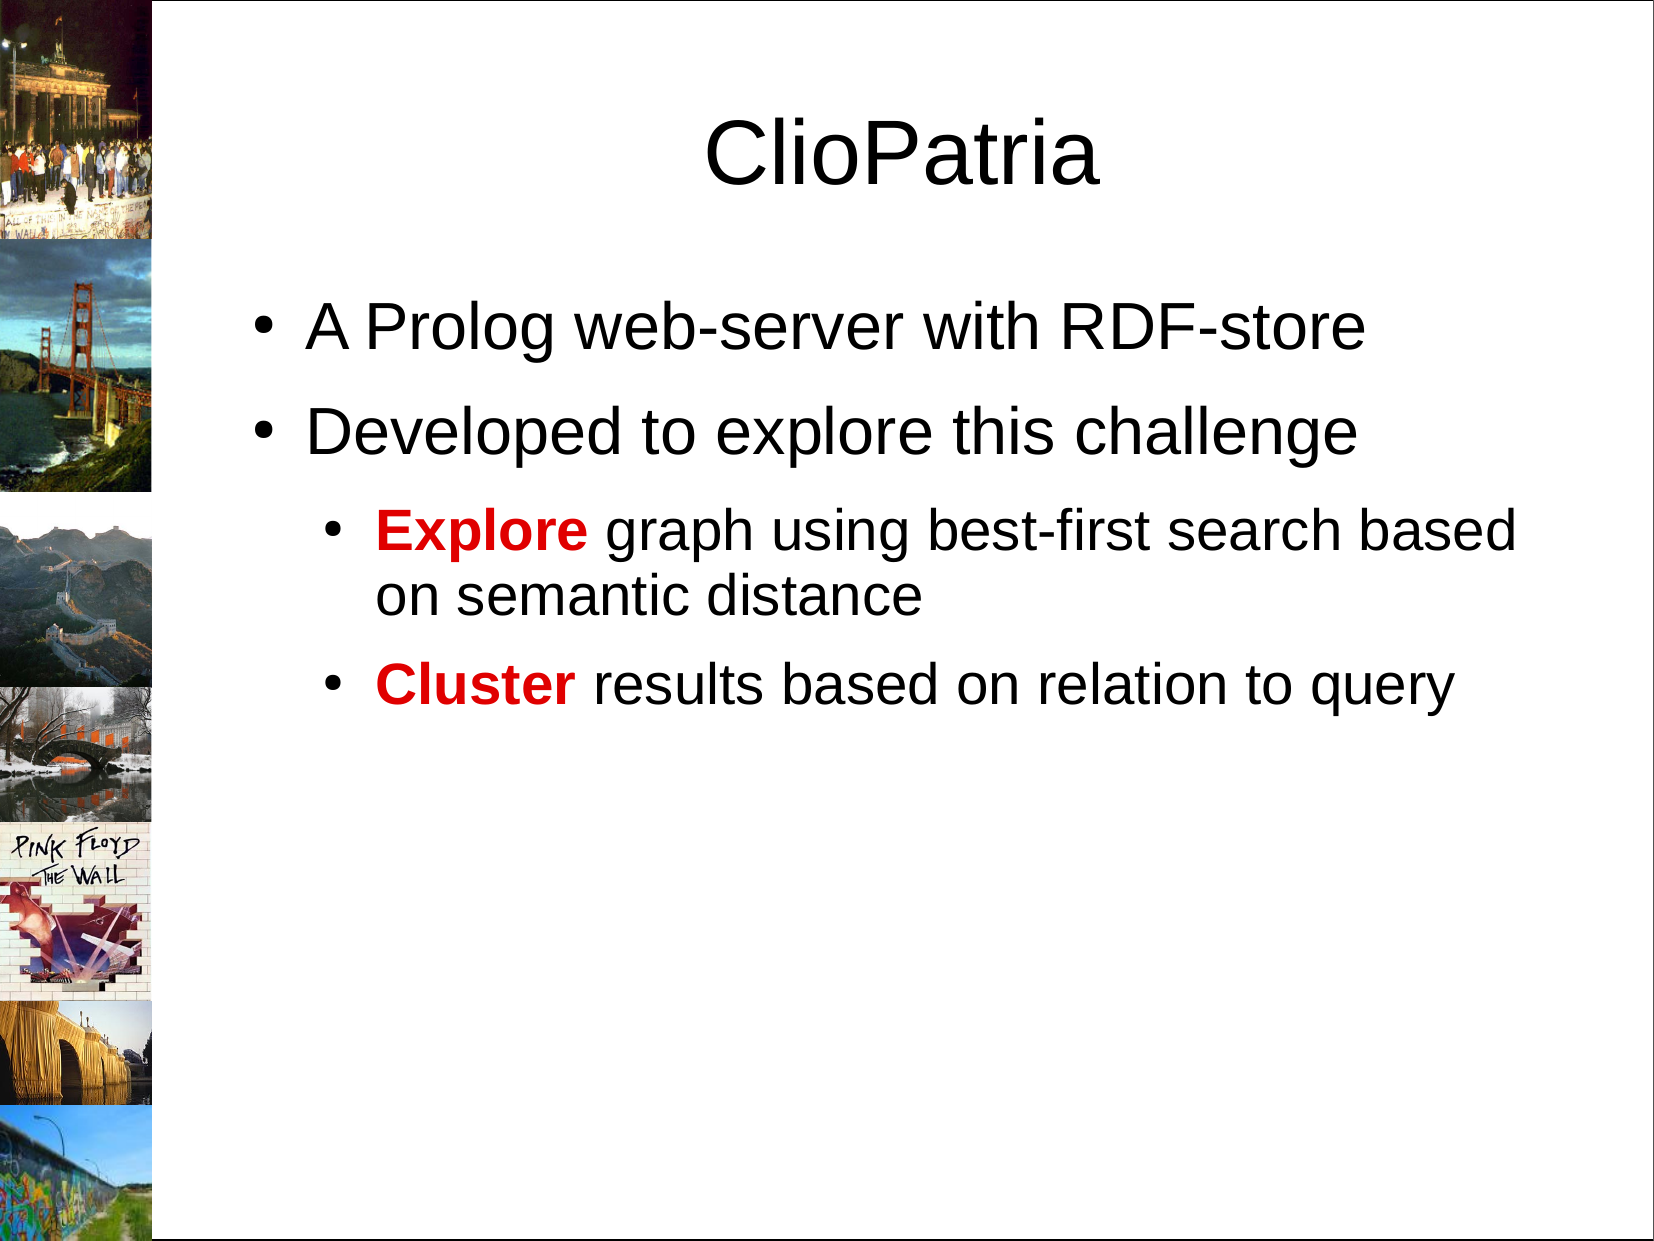

# ClioPatria
A Prolog web-server with RDF-store
Developed to explore this challenge
Explore graph using best-first search based on semantic distance
Cluster results based on relation to query